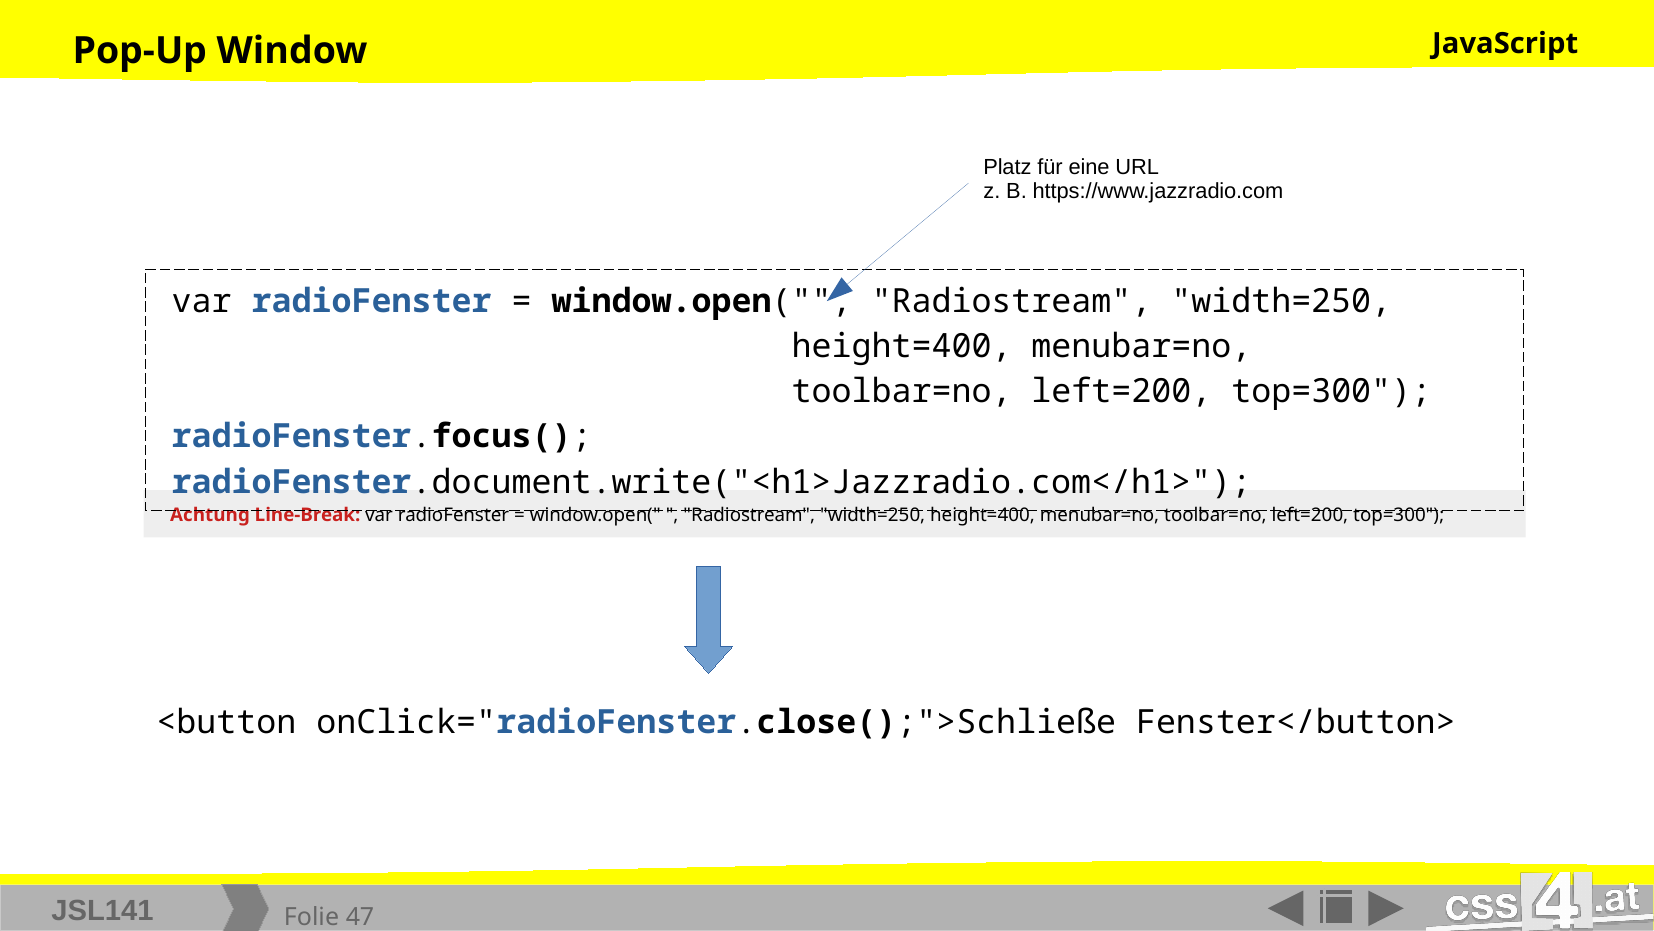

JavaScript
Pop-Up Window
Platz für eine URL
z. B. https://www.jazzradio.com
var radioFenster = window.open("", "Radiostream", "width=250,
 height=400, menubar=no,
 toolbar=no, left=200, top=300");
radioFenster.focus();
radioFenster.document.write("<h1>Jazzradio.com</h1>");
Achtung Line-Break: var radioFenster = window.open(" ", "Radiostream", "width=250, height=400, menubar=no, toolbar=no, left=200, top=300");
<button onClick="radioFenster.close();">Schließe Fenster</button>
JSL141
Folie